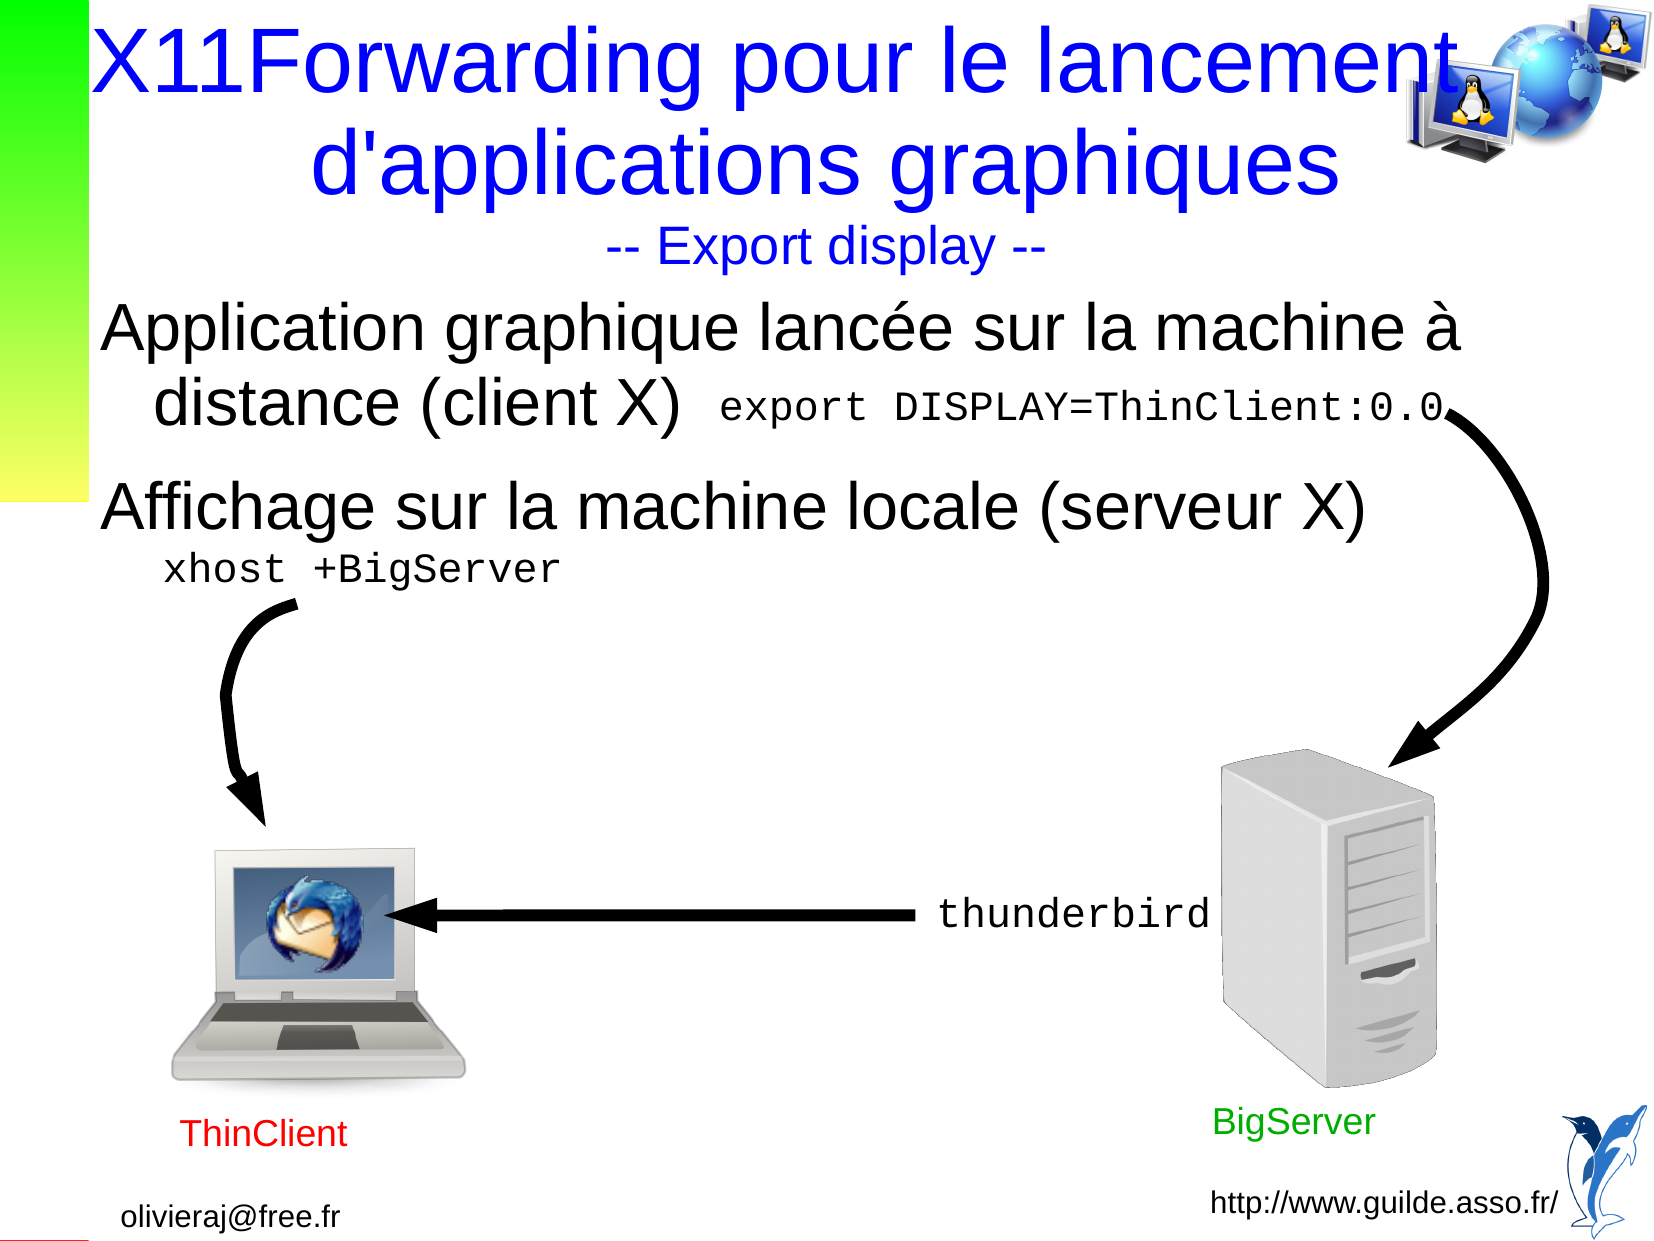

# X11Forwarding pour le lancement d'applications graphiques
-- Export display --
Application graphique lancée sur la machine à distance (client X)
Affichage sur la machine locale (serveur X)
export DISPLAY=ThinClient:0.0
xhost +BigServer
thunderbird
BigServer
ThinClient